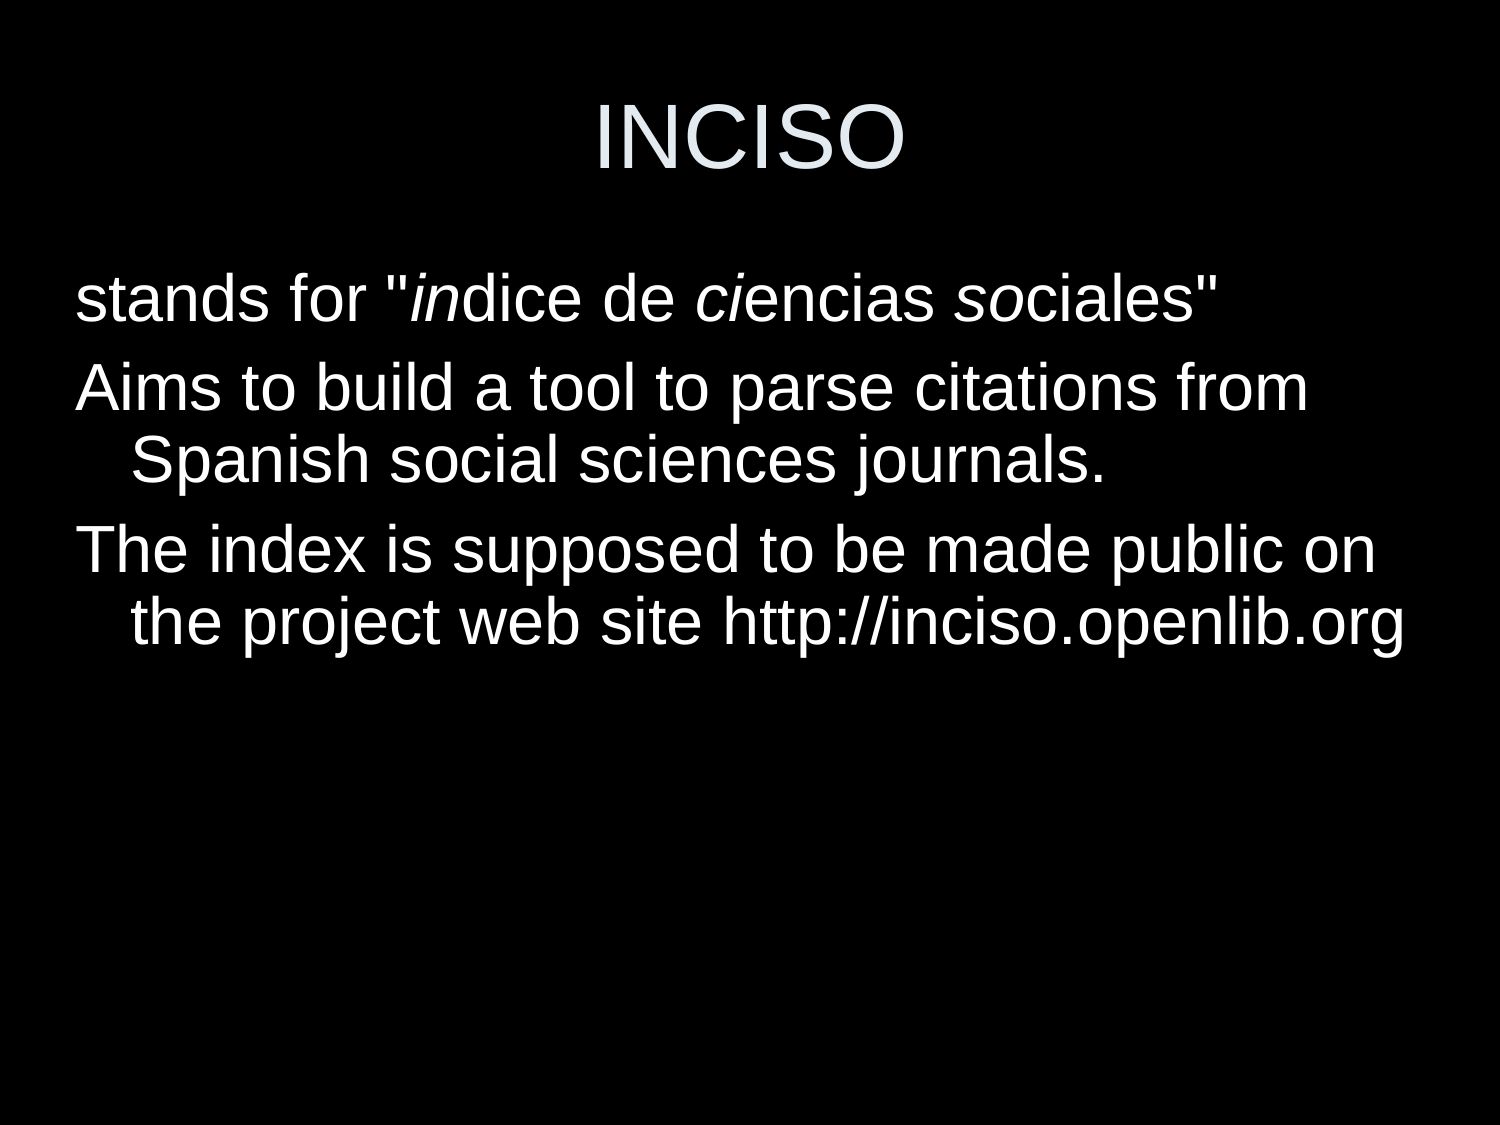

# INCISO
stands for "indice de ciencias sociales"
Aims to build a tool to parse citations from Spanish social sciences journals.
The index is supposed to be made public on the project web site http://inciso.openlib.org